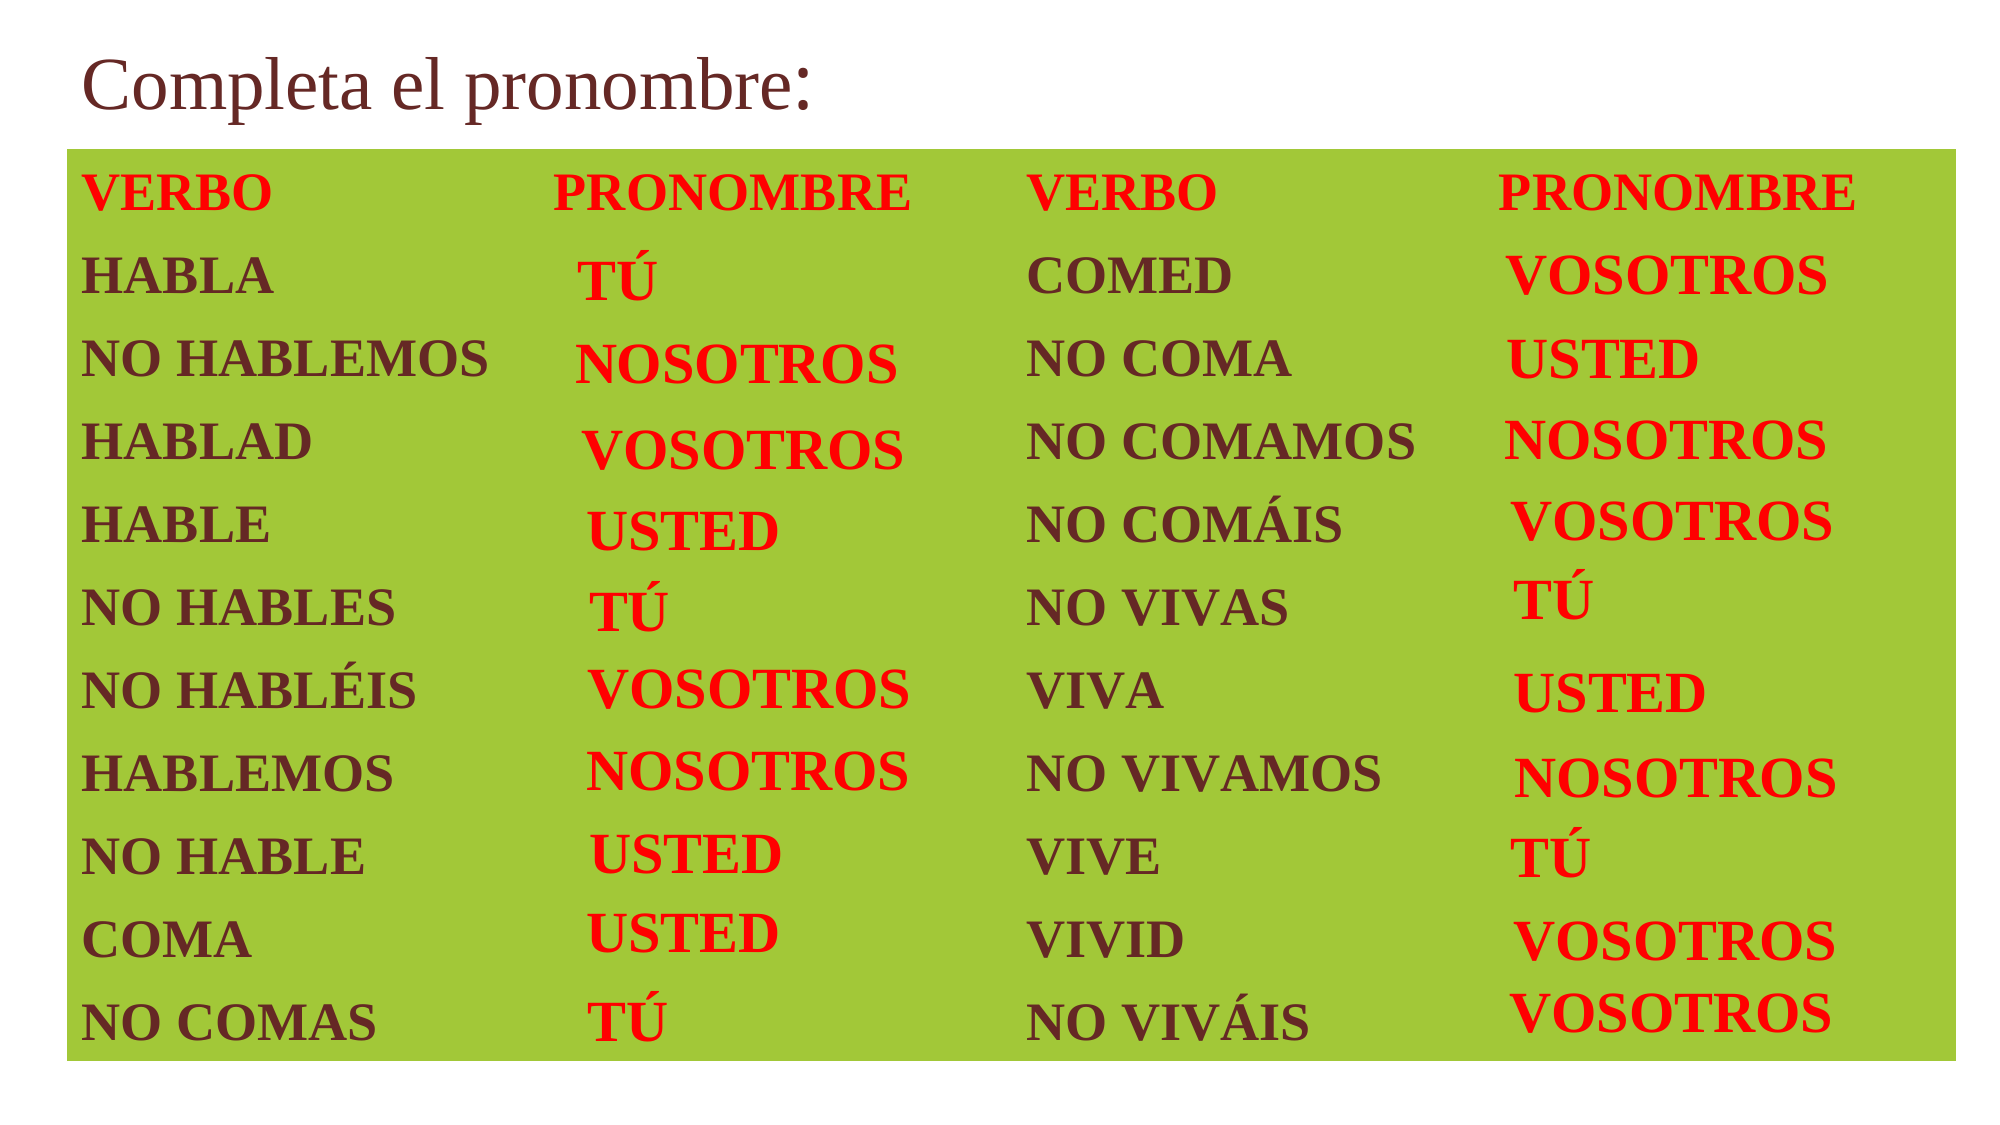

# Completa el pronombre:
| VERBO | PRONOMBRE | VERBO | PRONOMBRE |
| --- | --- | --- | --- |
| HABLA | | COMED | |
| NO HABLEMOS | | NO COMA | |
| HABLAD | | NO COMAMOS | |
| HABLE | | NO COMÁIS | |
| NO HABLES | | NO VIVAS | |
| NO HABLÉIS | | VIVA | |
| HABLEMOS | | NO VIVAMOS | |
| NO HABLE | | VIVE | |
| COMA | | VIVID | |
| NO COMAS | | NO VIVÁIS | |
VOSOTROS
TÚ
USTED
NOSOTROS
NOSOTROS
VOSOTROS
VOSOTROS
USTED
TÚ
TÚ
VOSOTROS
USTED
NOSOTROS
NOSOTROS
USTED
TÚ
USTED
VOSOTROS
VOSOTROS
TÚ